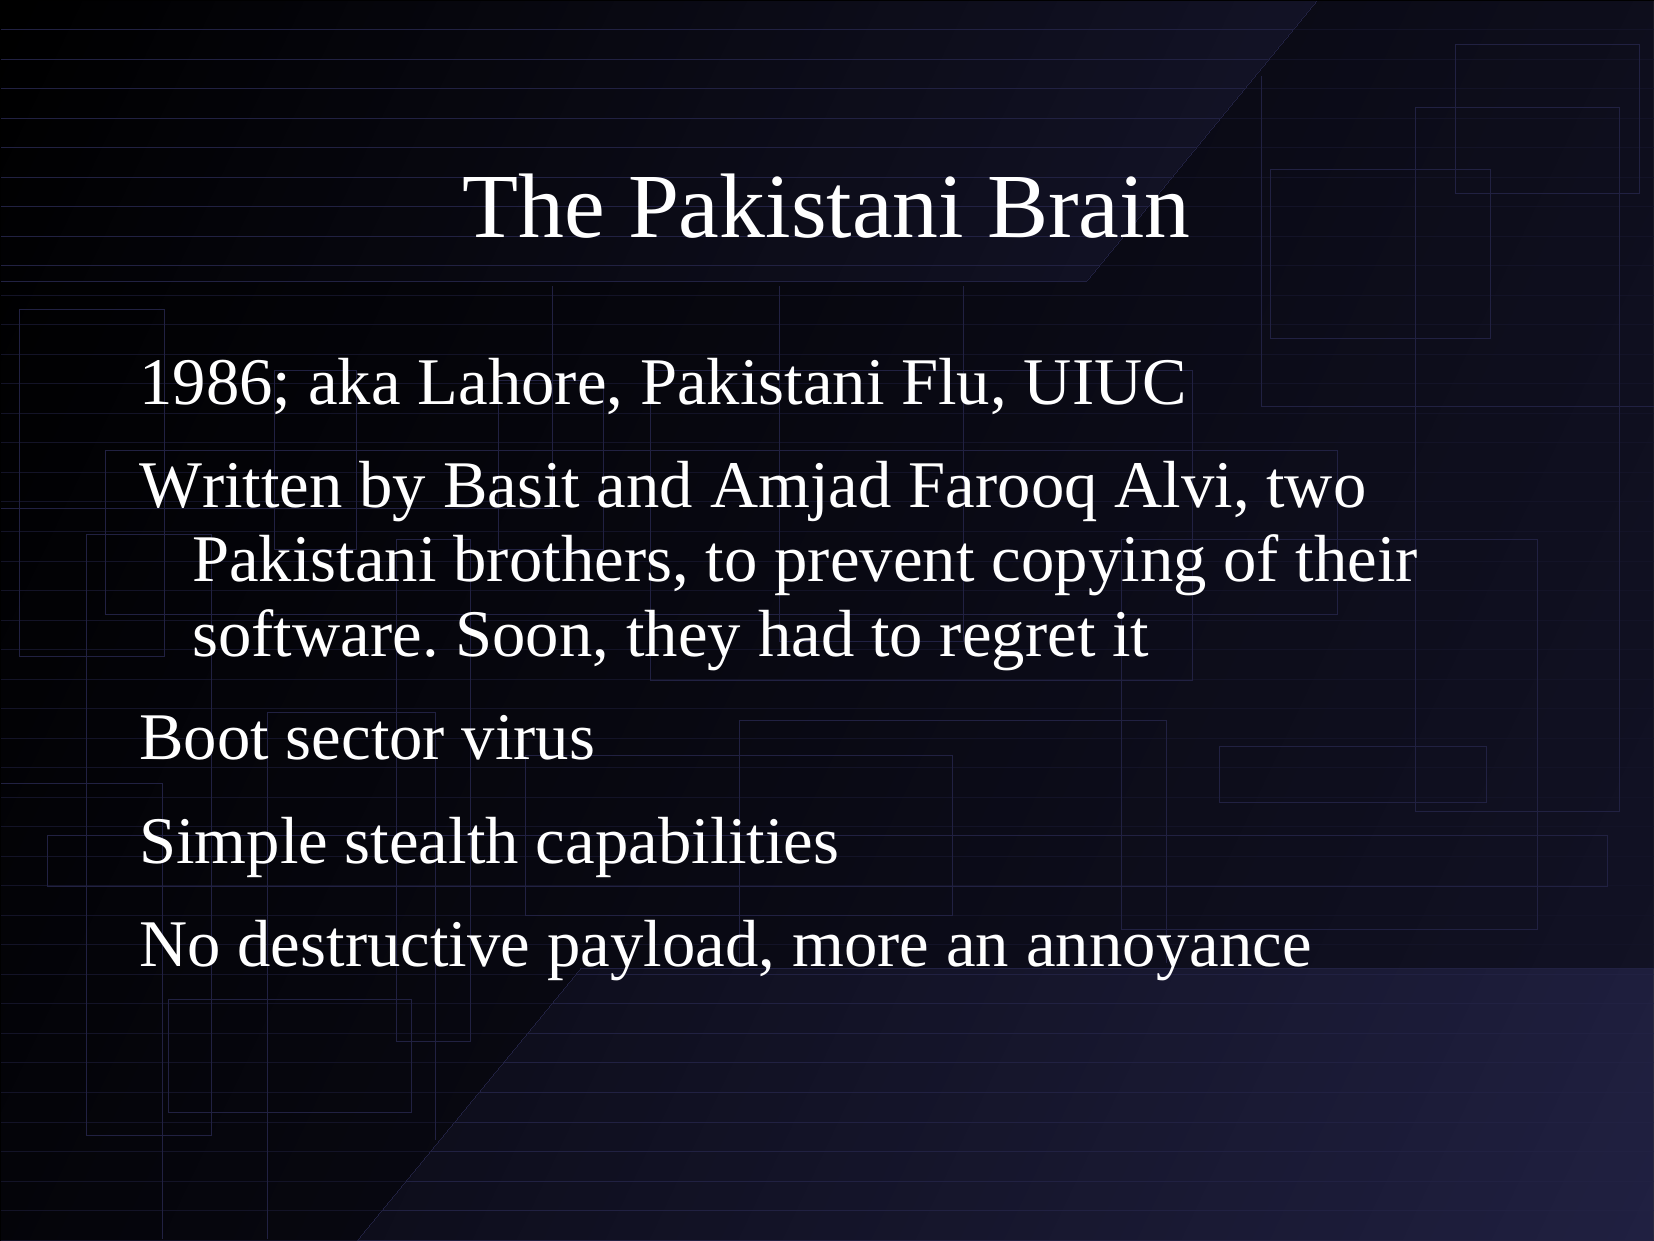

# The Pakistani Brain
1986; aka Lahore, Pakistani Flu, UIUC
Written by Basit and Amjad Farooq Alvi, two Pakistani brothers, to prevent copying of their software. Soon, they had to regret it
Boot sector virus
Simple stealth capabilities
No destructive payload, more an annoyance